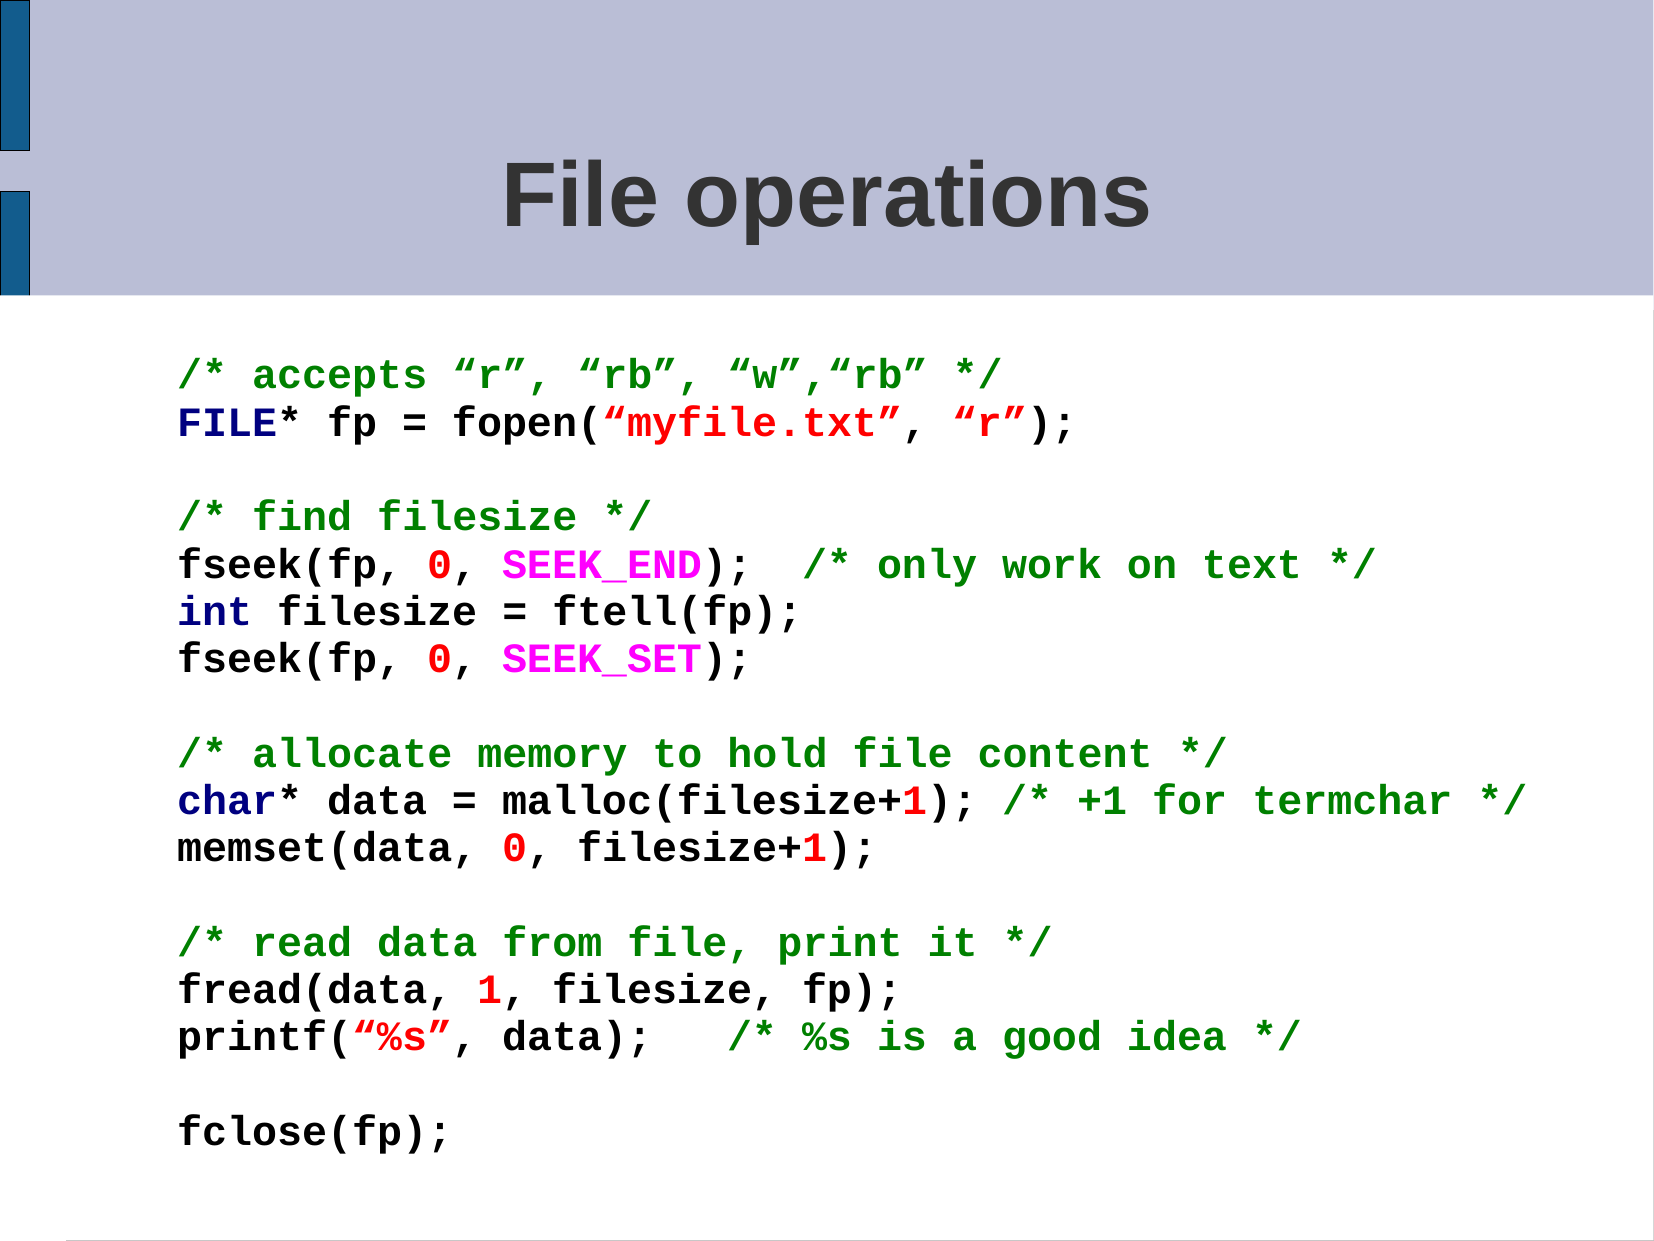

# File operations
/* accepts “r”, “rb”, “w”,“rb” */
FILE* fp = fopen(“myfile.txt”, “r”);
/* find filesize */
fseek(fp, 0, SEEK_END); /* only work on text */
int filesize = ftell(fp);
fseek(fp, 0, SEEK_SET);
/* allocate memory to hold file content */
char* data = malloc(filesize+1); /* +1 for termchar */
memset(data, 0, filesize+1);
/* read data from file, print it */
fread(data, 1, filesize, fp);
printf(“%s”, data); /* %s is a good idea */
fclose(fp);